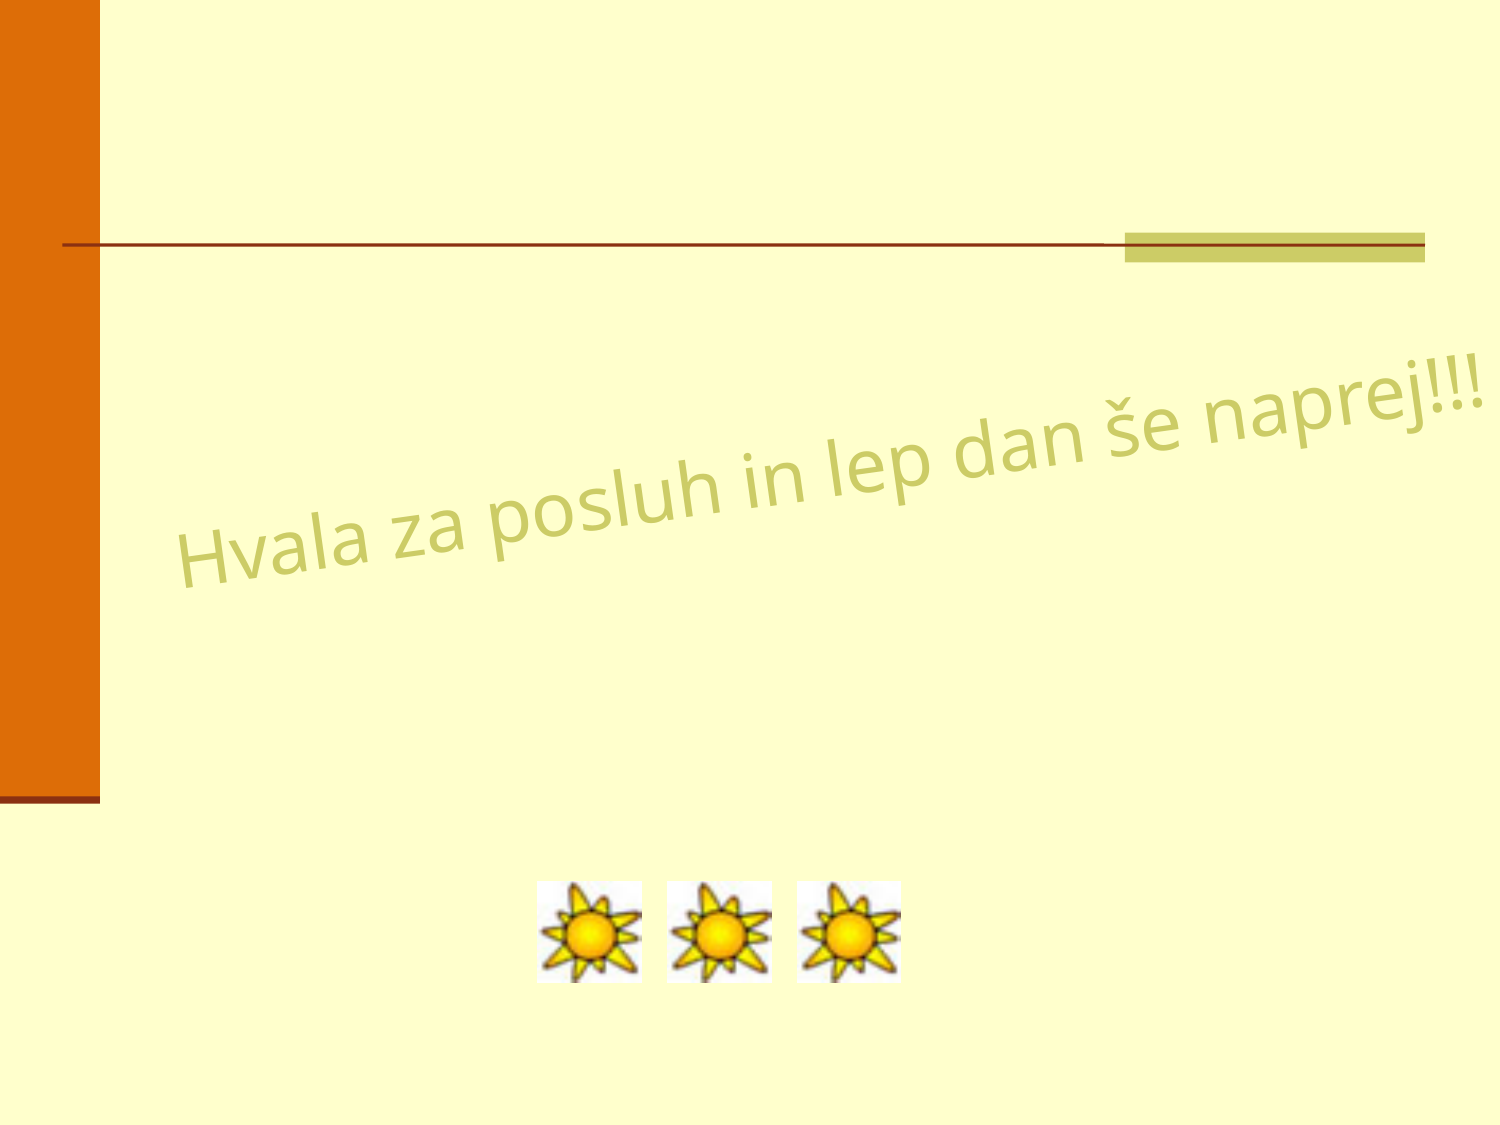

Hvala za posluh in lep dan še naprej!!!